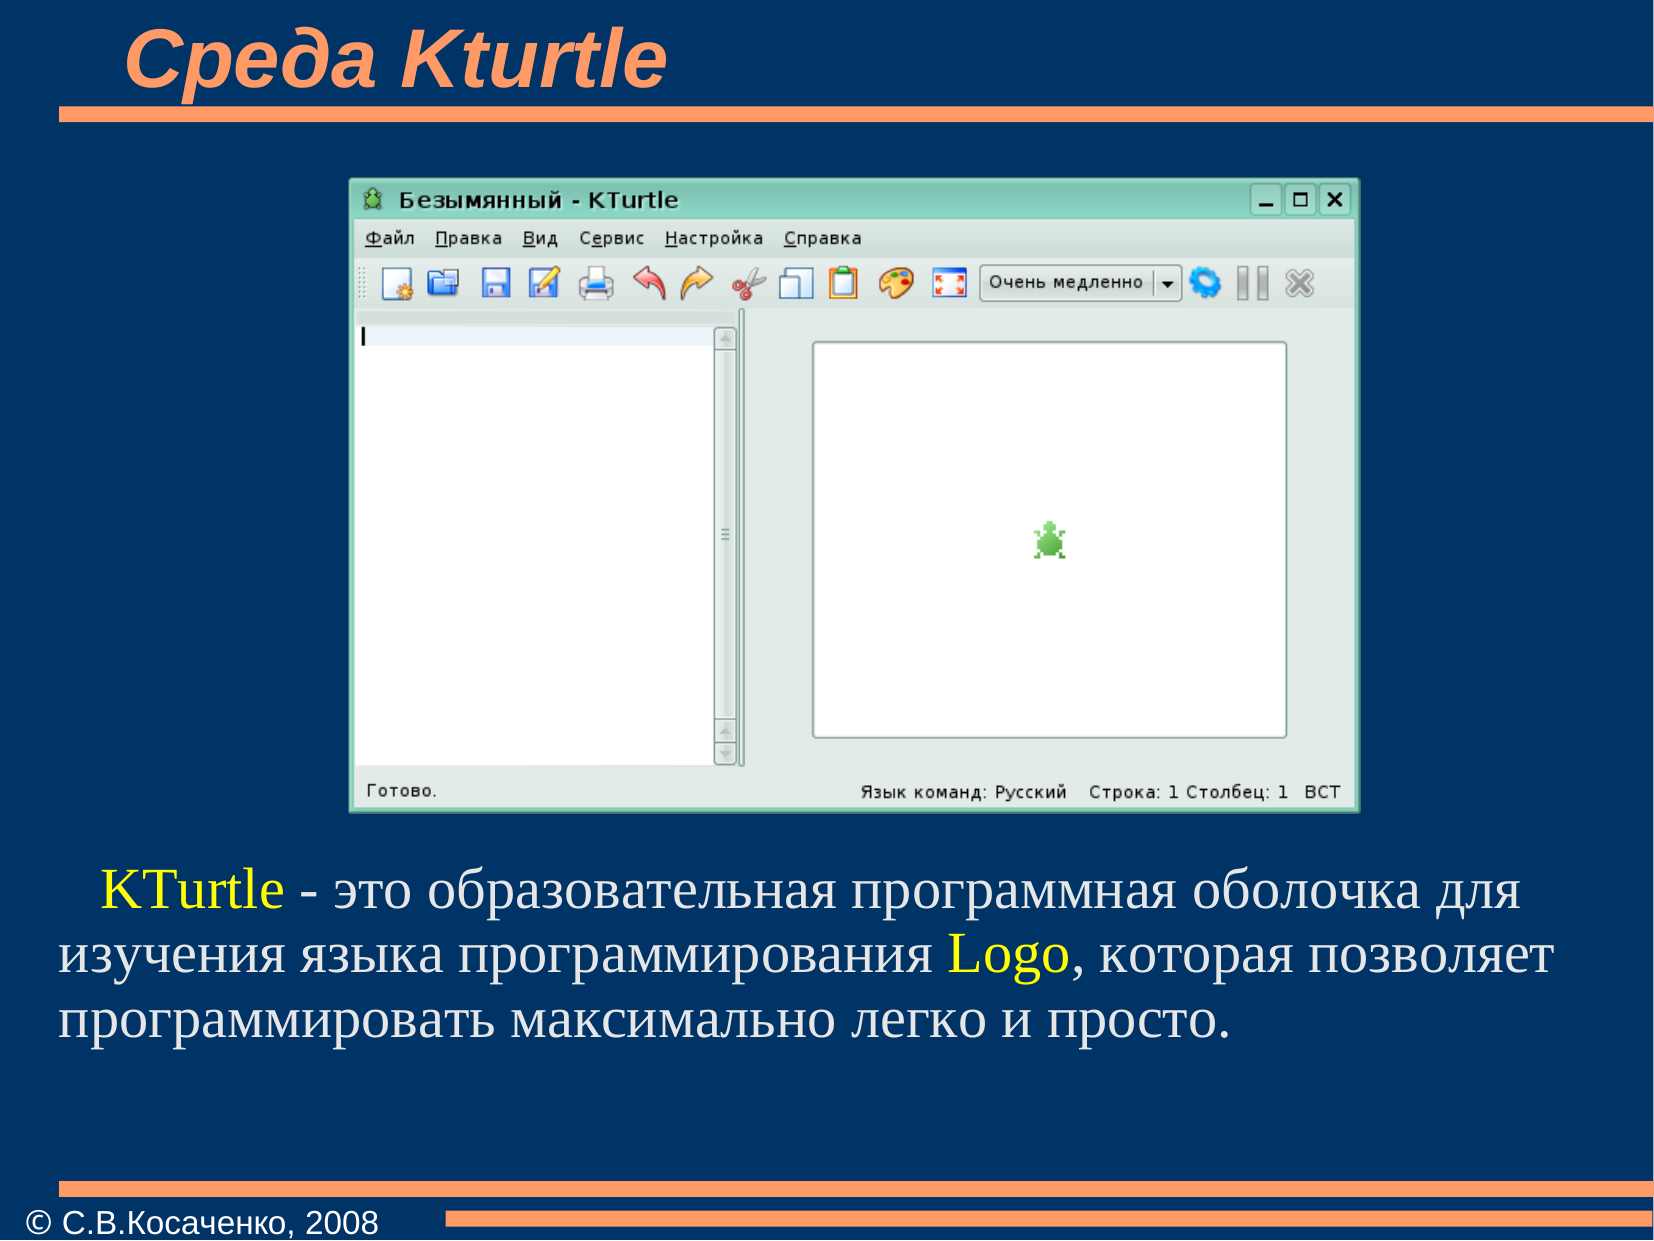

# Среда Kturtle
KTurtle - это образовательная программная оболочка для изучения языка программирования Logo, которая позволяет программировать максимально легко и просто.